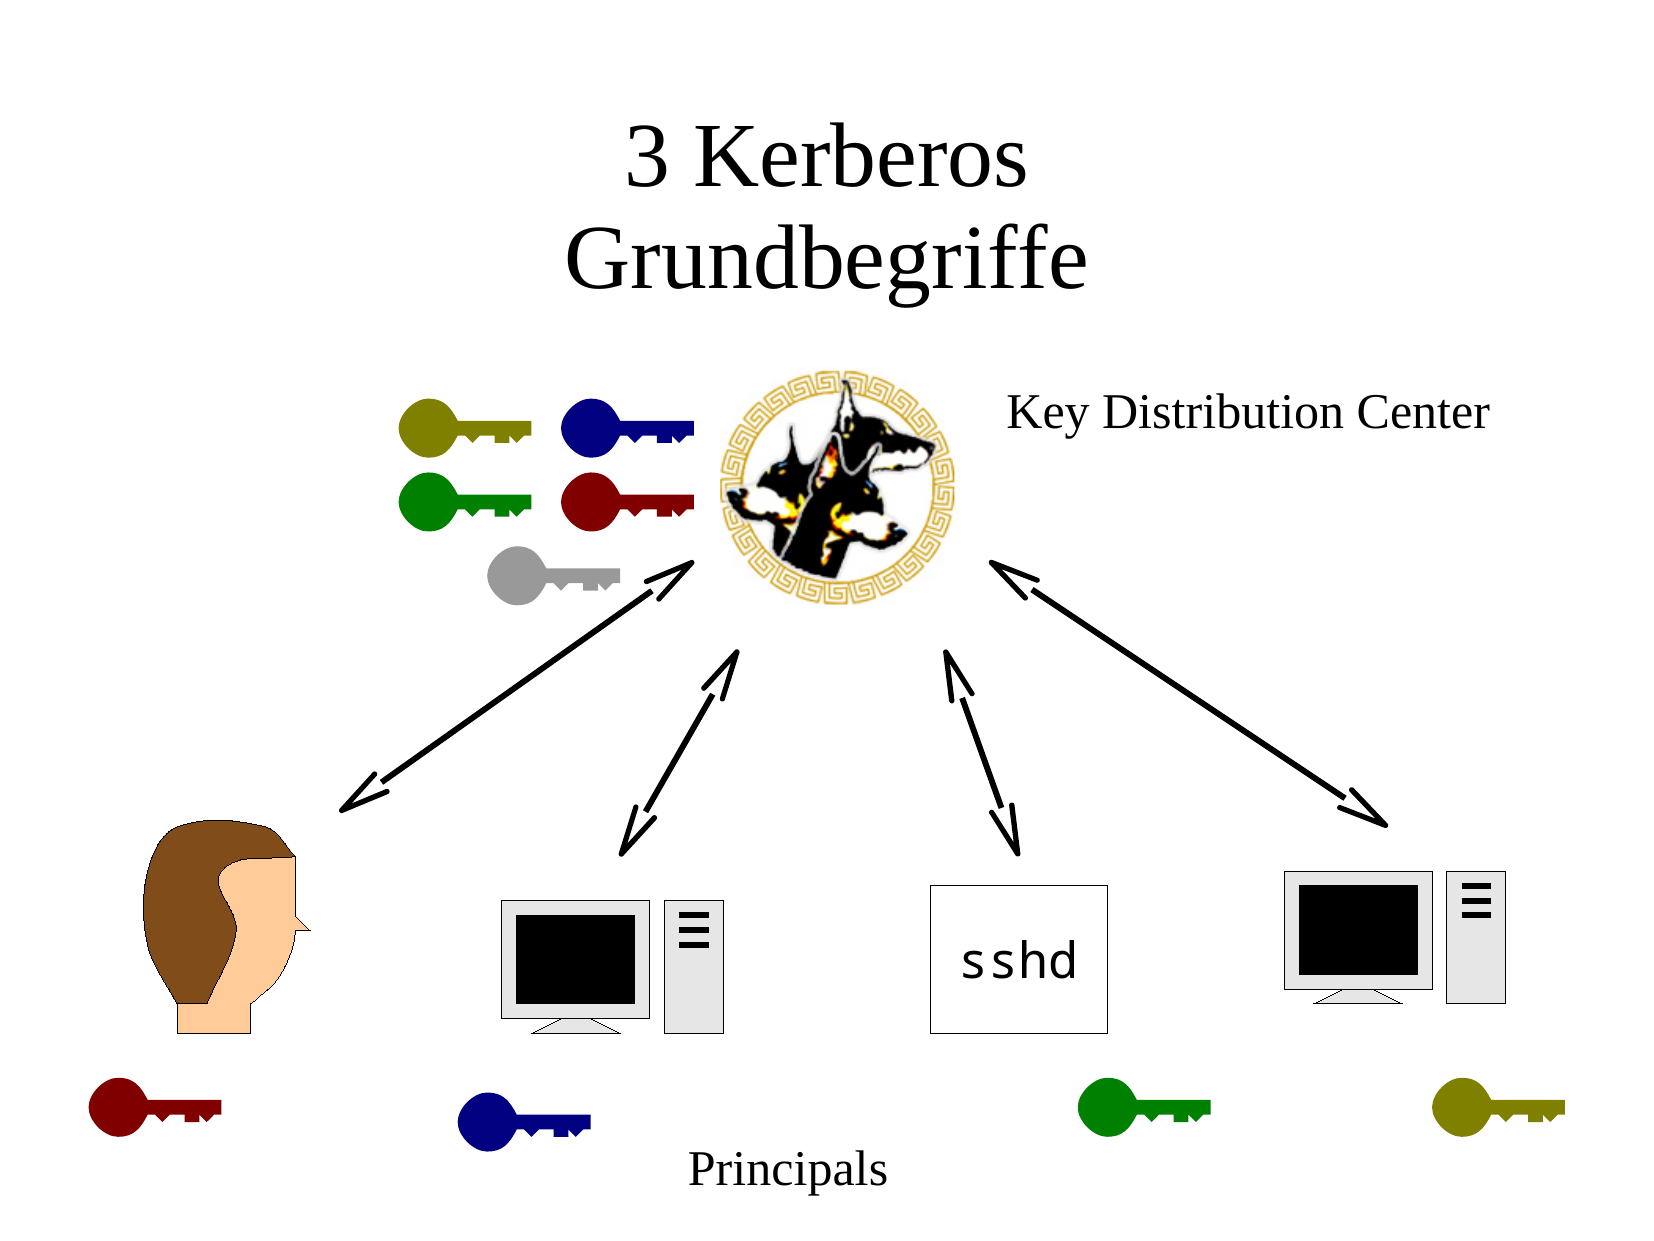

# 3 Kerberos Grundbegriffe
Key Distribution Center
Principals
sshd